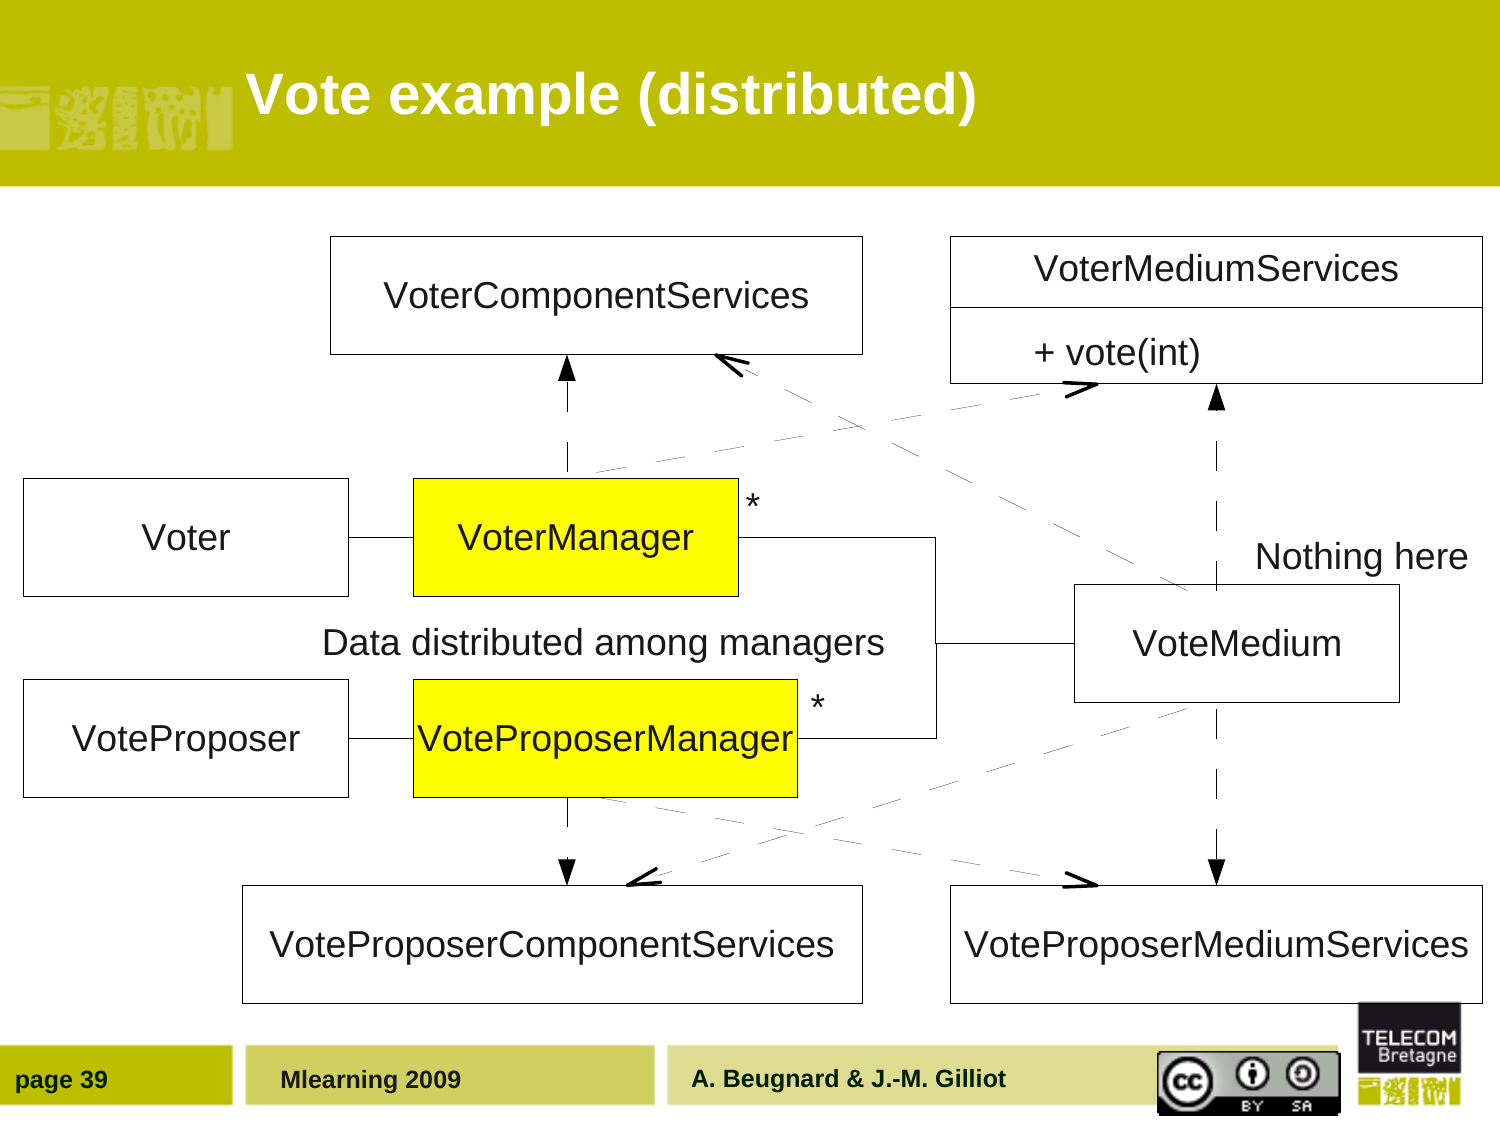

# Vote example (distributed)
VoterComponentServices
VoterMediumServices
+ vote(int)
Voter
VoterManager
*
Nothing here
VoteMedium
Data distributed among managers
VoteProposer
VoteProposerManager
*
VoteProposerComponentServices
VoteProposerMediumServices
39